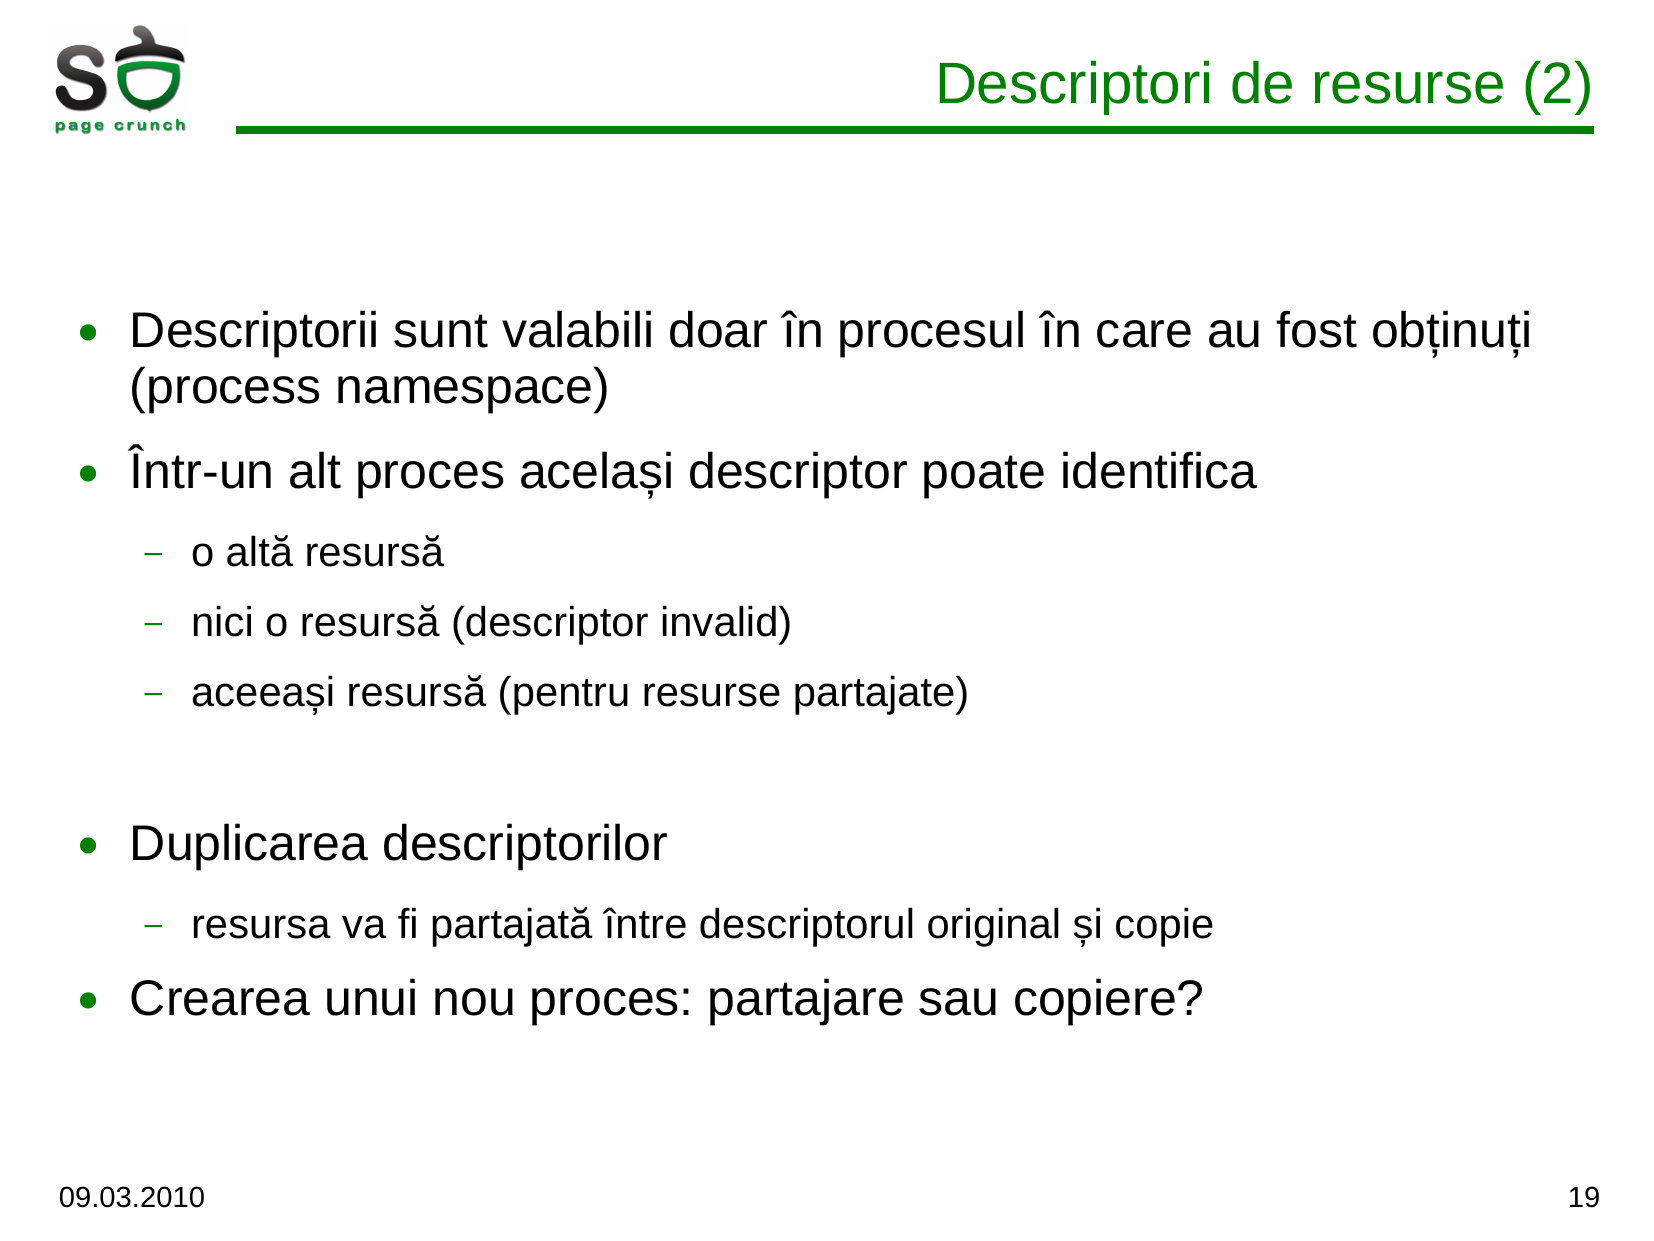

# Descriptori de resurse (2)
Descriptorii sunt valabili doar în procesul în care au fost obținuți (process namespace)
Într-un alt proces același descriptor poate identifica
o altă resursă
nici o resursă (descriptor invalid)
aceeași resursă (pentru resurse partajate)
Duplicarea descriptorilor
resursa va fi partajată între descriptorul original și copie
Crearea unui nou proces: partajare sau copiere?
09.03.2010
19